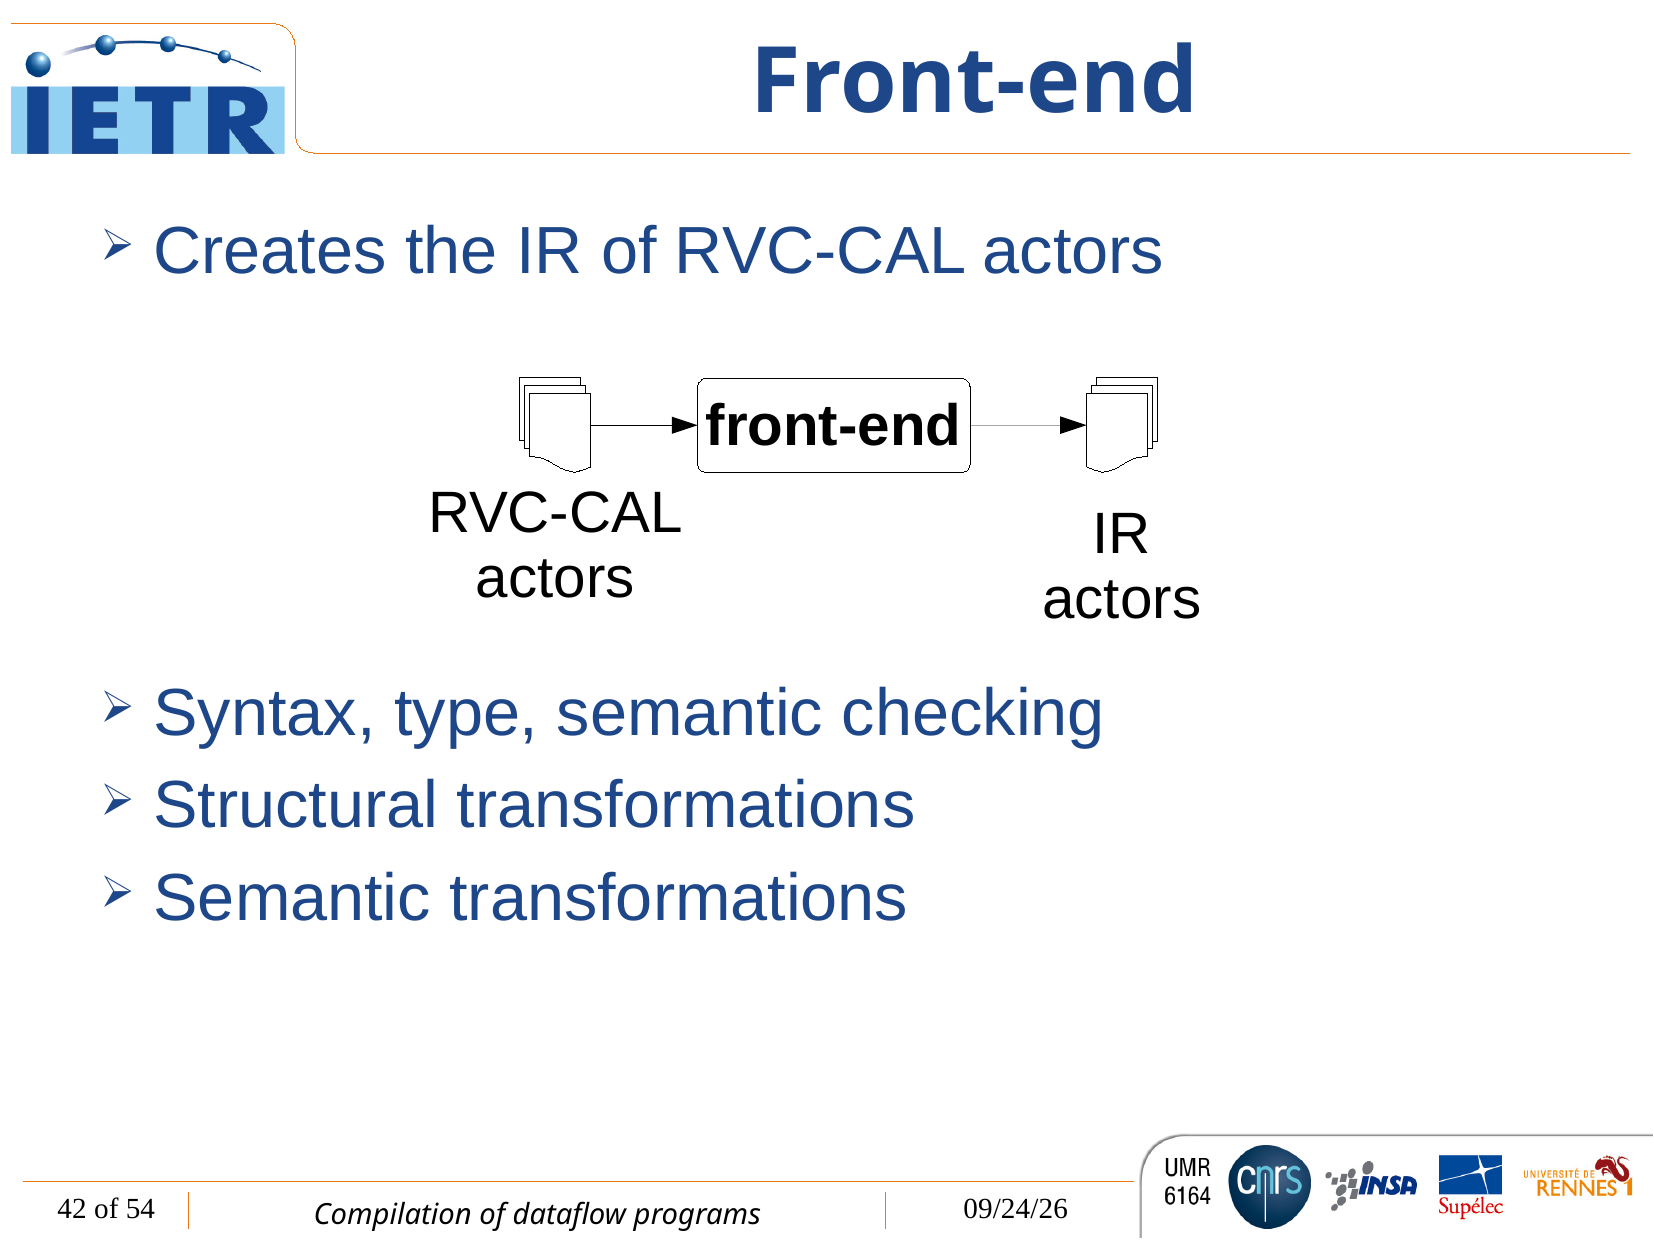

# Front-end
Creates the IR of RVC-CAL actors
Syntax, type, semantic checking
Structural transformations
Semantic transformations
front-end
RVC-CAL
actors
IR
actors
42
Compilation of dataflow programs